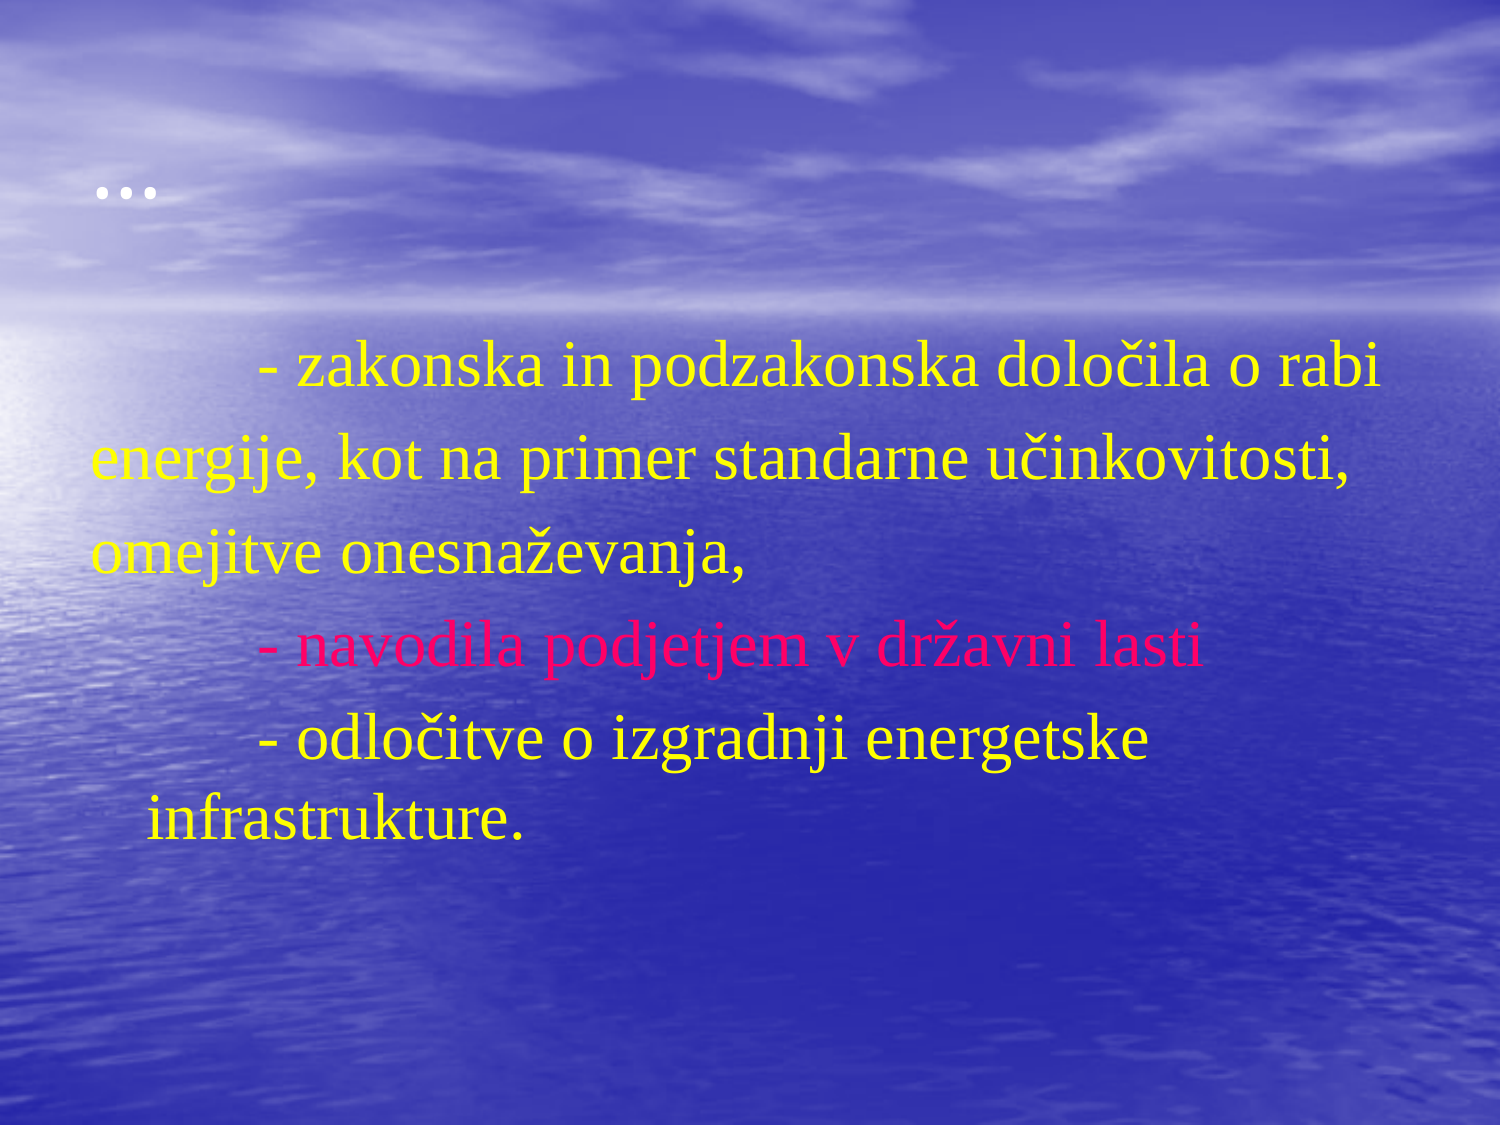

# …
 - zakonska in podzakonska določila o rabi
energije, kot na primer standarne učinkovitosti,
omejitve onesnaževanja,
 - navodila podjetjem v državni lasti
 - odločitve o izgradnji energetske infrastrukture.